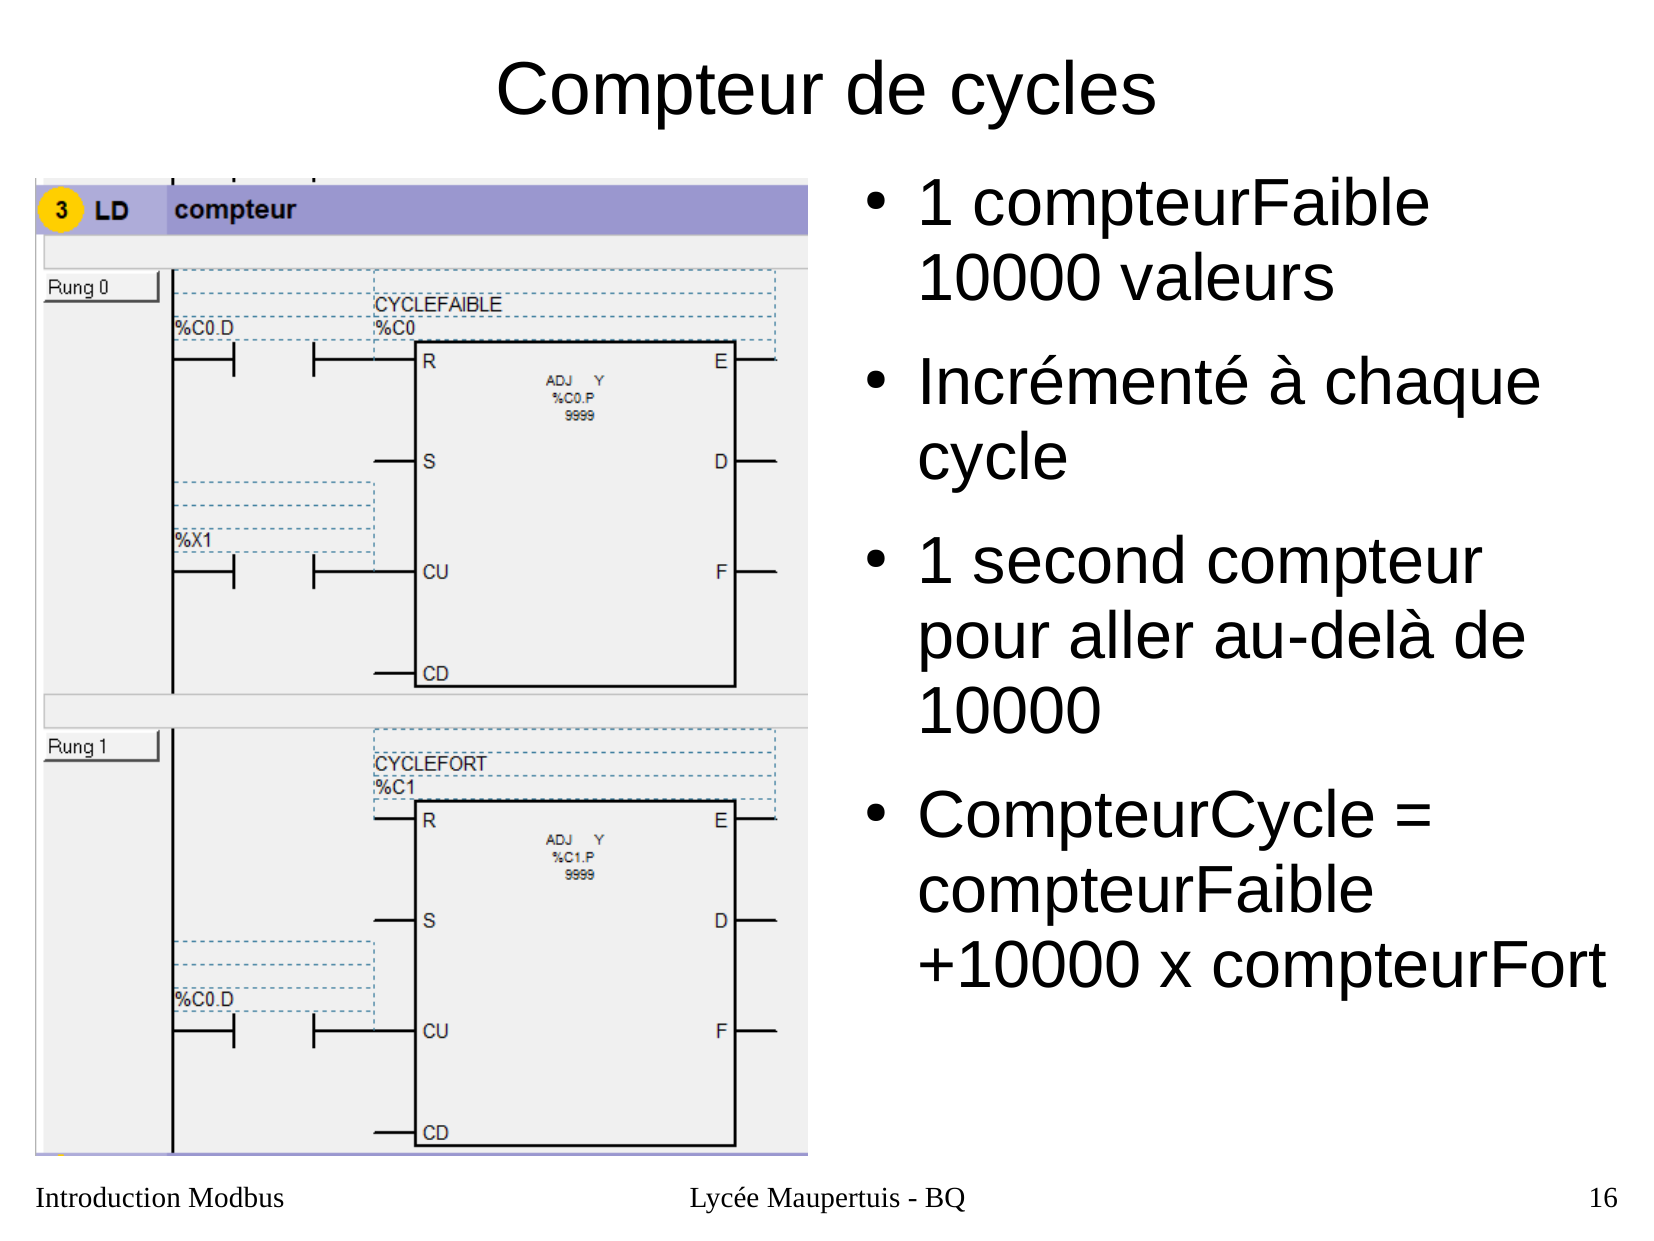

# Compteur de cycles
1 compteurFaible 10000 valeurs
Incrémenté à chaque cycle
1 second compteur pour aller au-delà de 10000
CompteurCycle = compteurFaible
+10000 x compteurFort
Introduction Modbus
Lycée Maupertuis - BQ
16